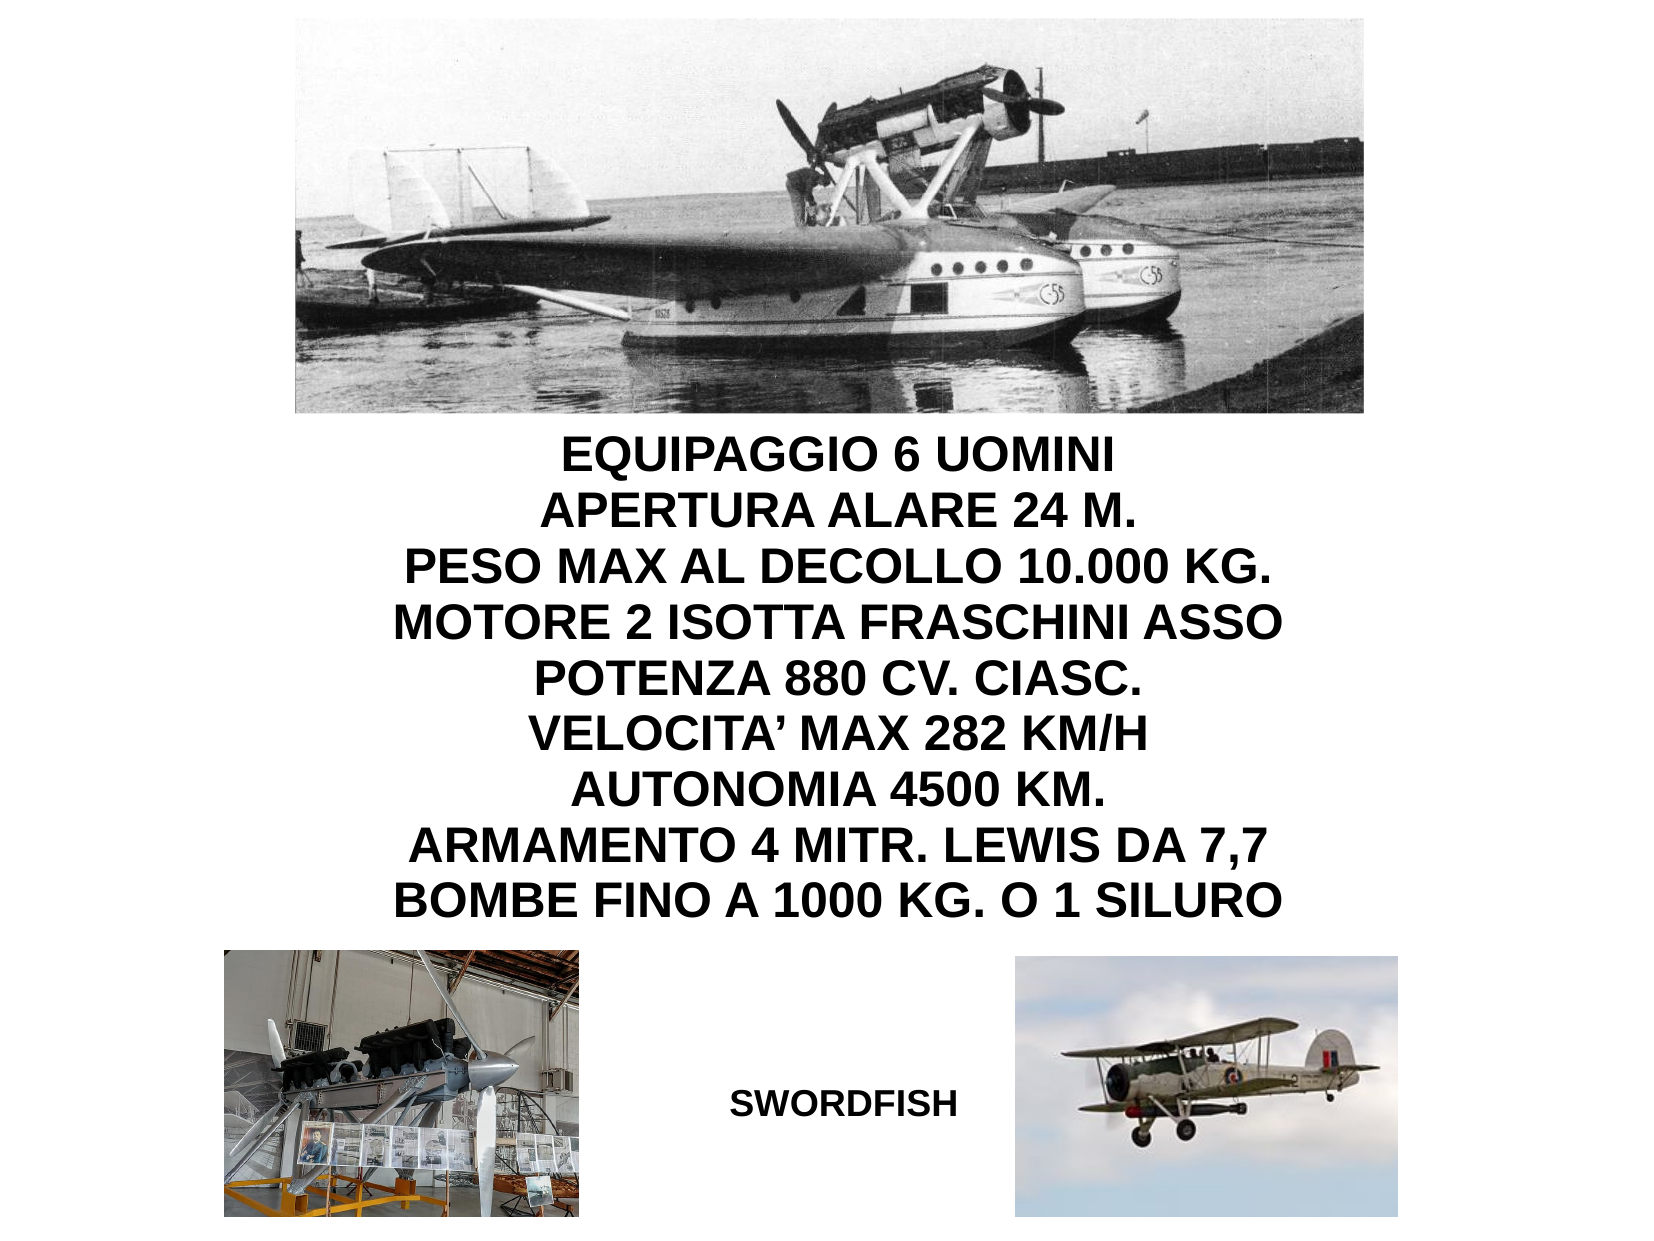

EQUIPAGGIO 6 UOMINI
APERTURA ALARE 24 M.
PESO MAX AL DECOLLO 10.000 KG.
MOTORE 2 ISOTTA FRASCHINI ASSO
POTENZA 880 CV. CIASC.
VELOCITA’ MAX 282 KM/H
AUTONOMIA 4500 KM.
ARMAMENTO 4 MITR. LEWIS DA 7,7
BOMBE FINO A 1000 KG. O 1 SILURO
SWORDFISH